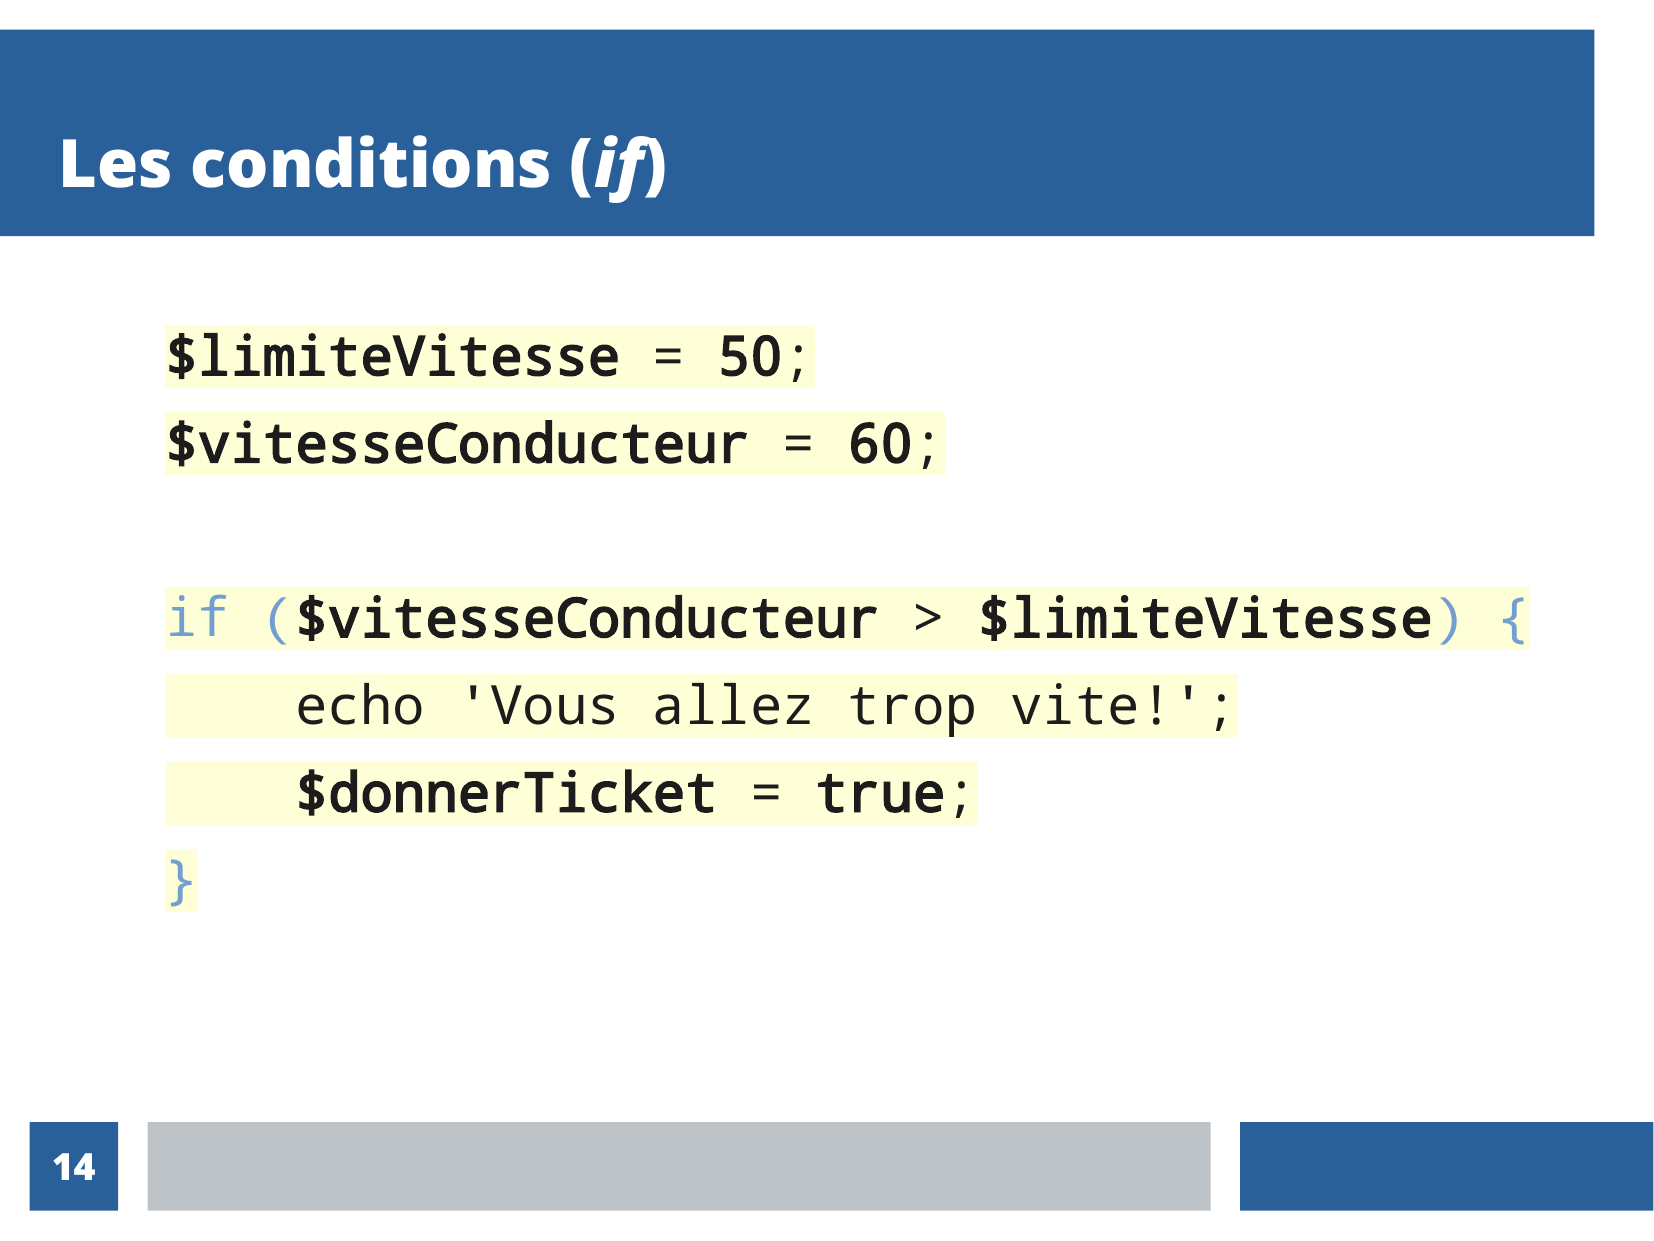

# Les conditions (if)
$limiteVitesse = 50;
$vitesseConducteur = 60;
if ($vitesseConducteur > $limiteVitesse) {
 echo 'Vous allez trop vite!';
 $donnerTicket = true;
}
14